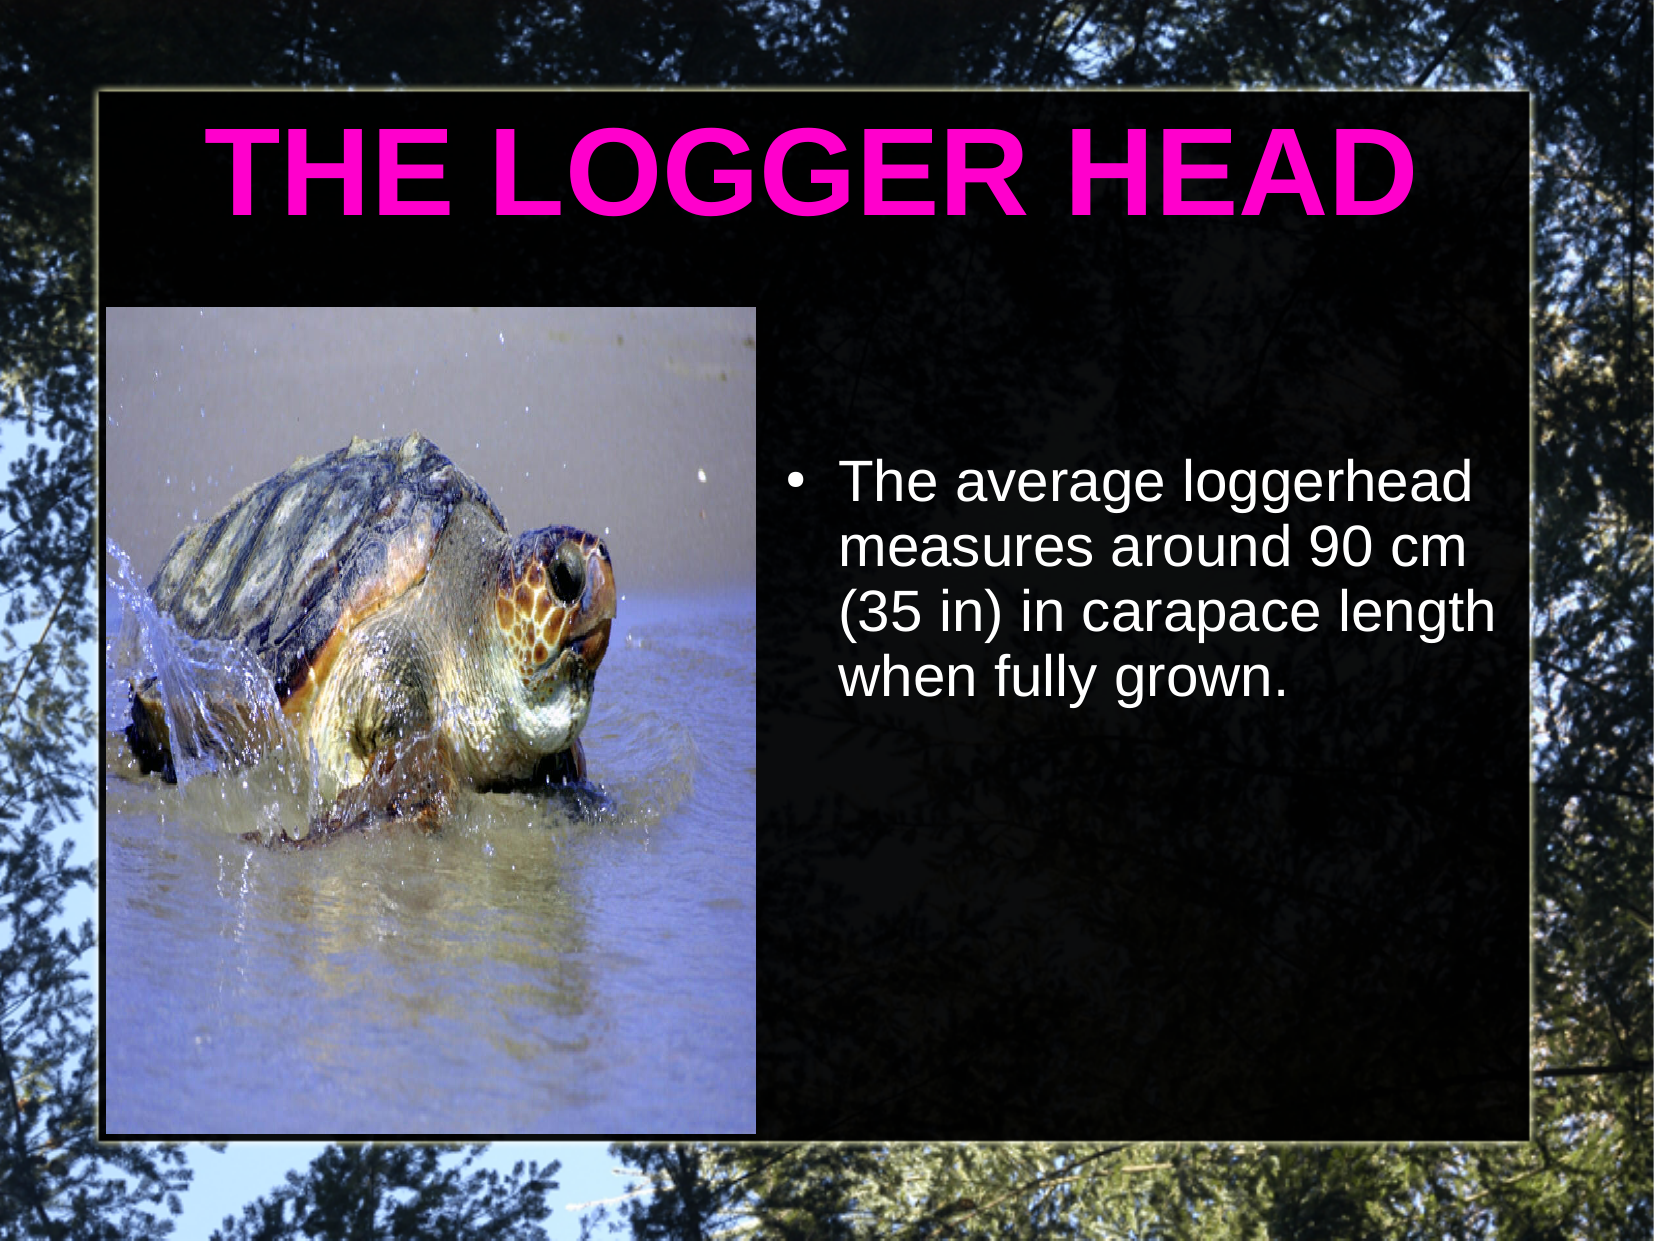

# THE LOGGER HEAD
The average loggerhead measures around 90 cm (35 in) in carapace length when fully grown.